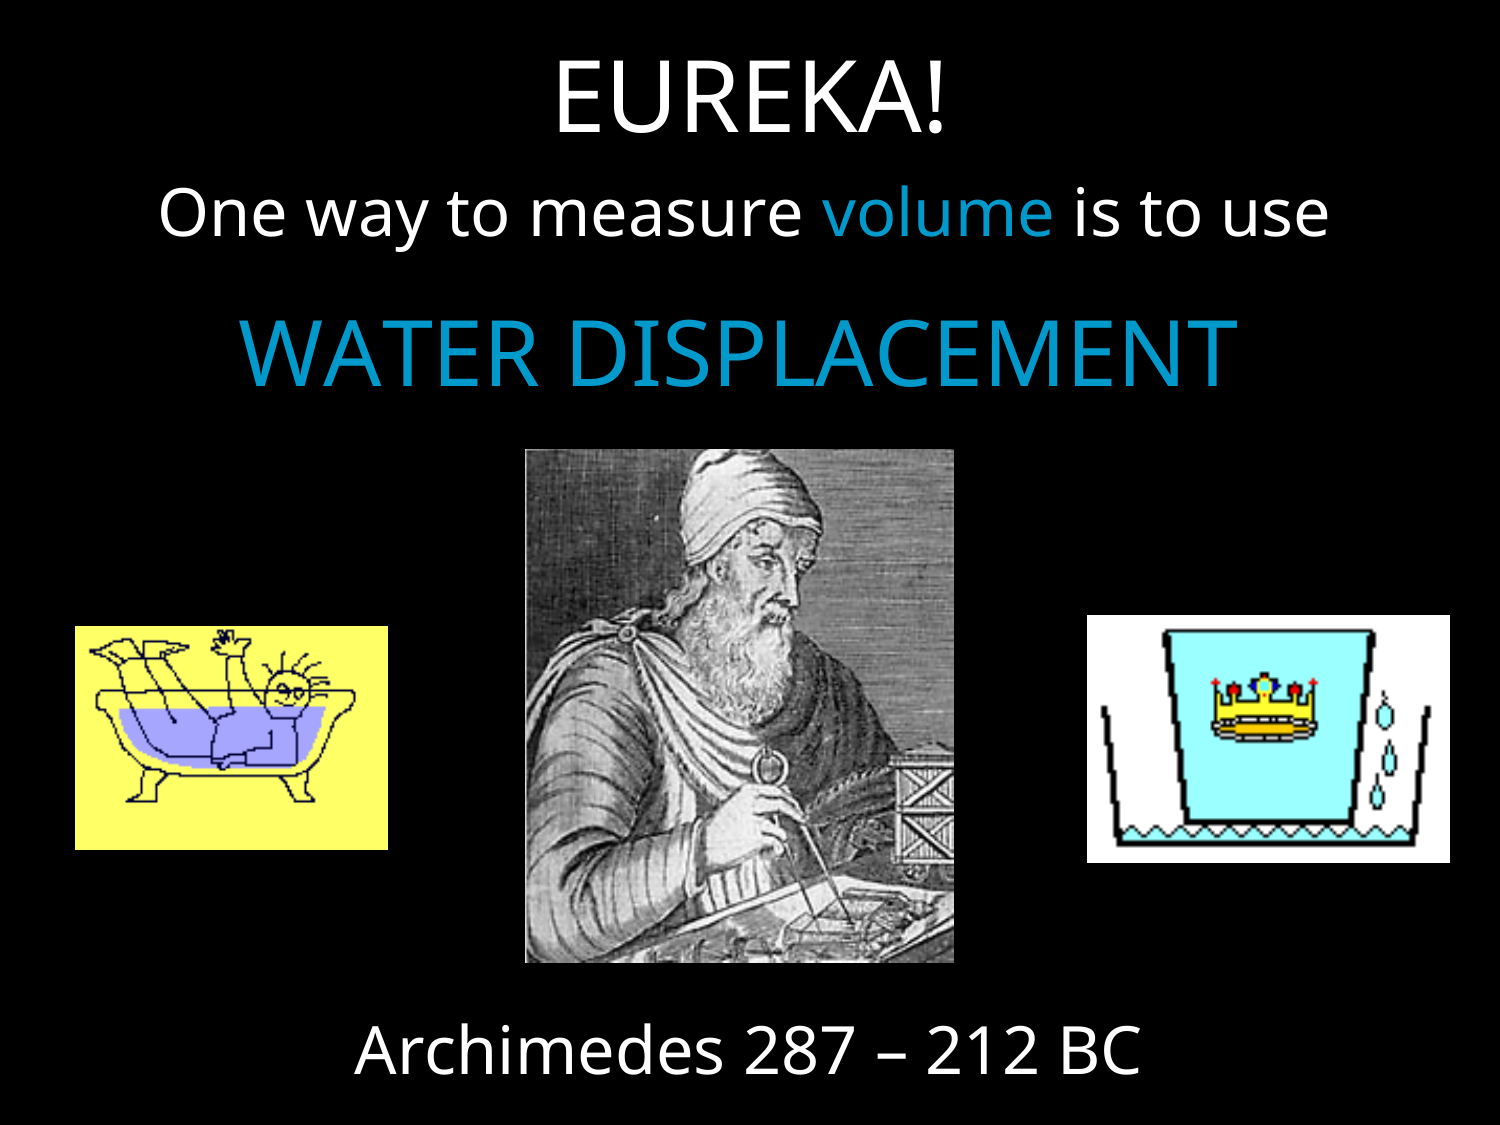

EUREKA!
One way to measure volume is to use
WATER DISPLACEMENT
Archimedes 287 – 212 BC